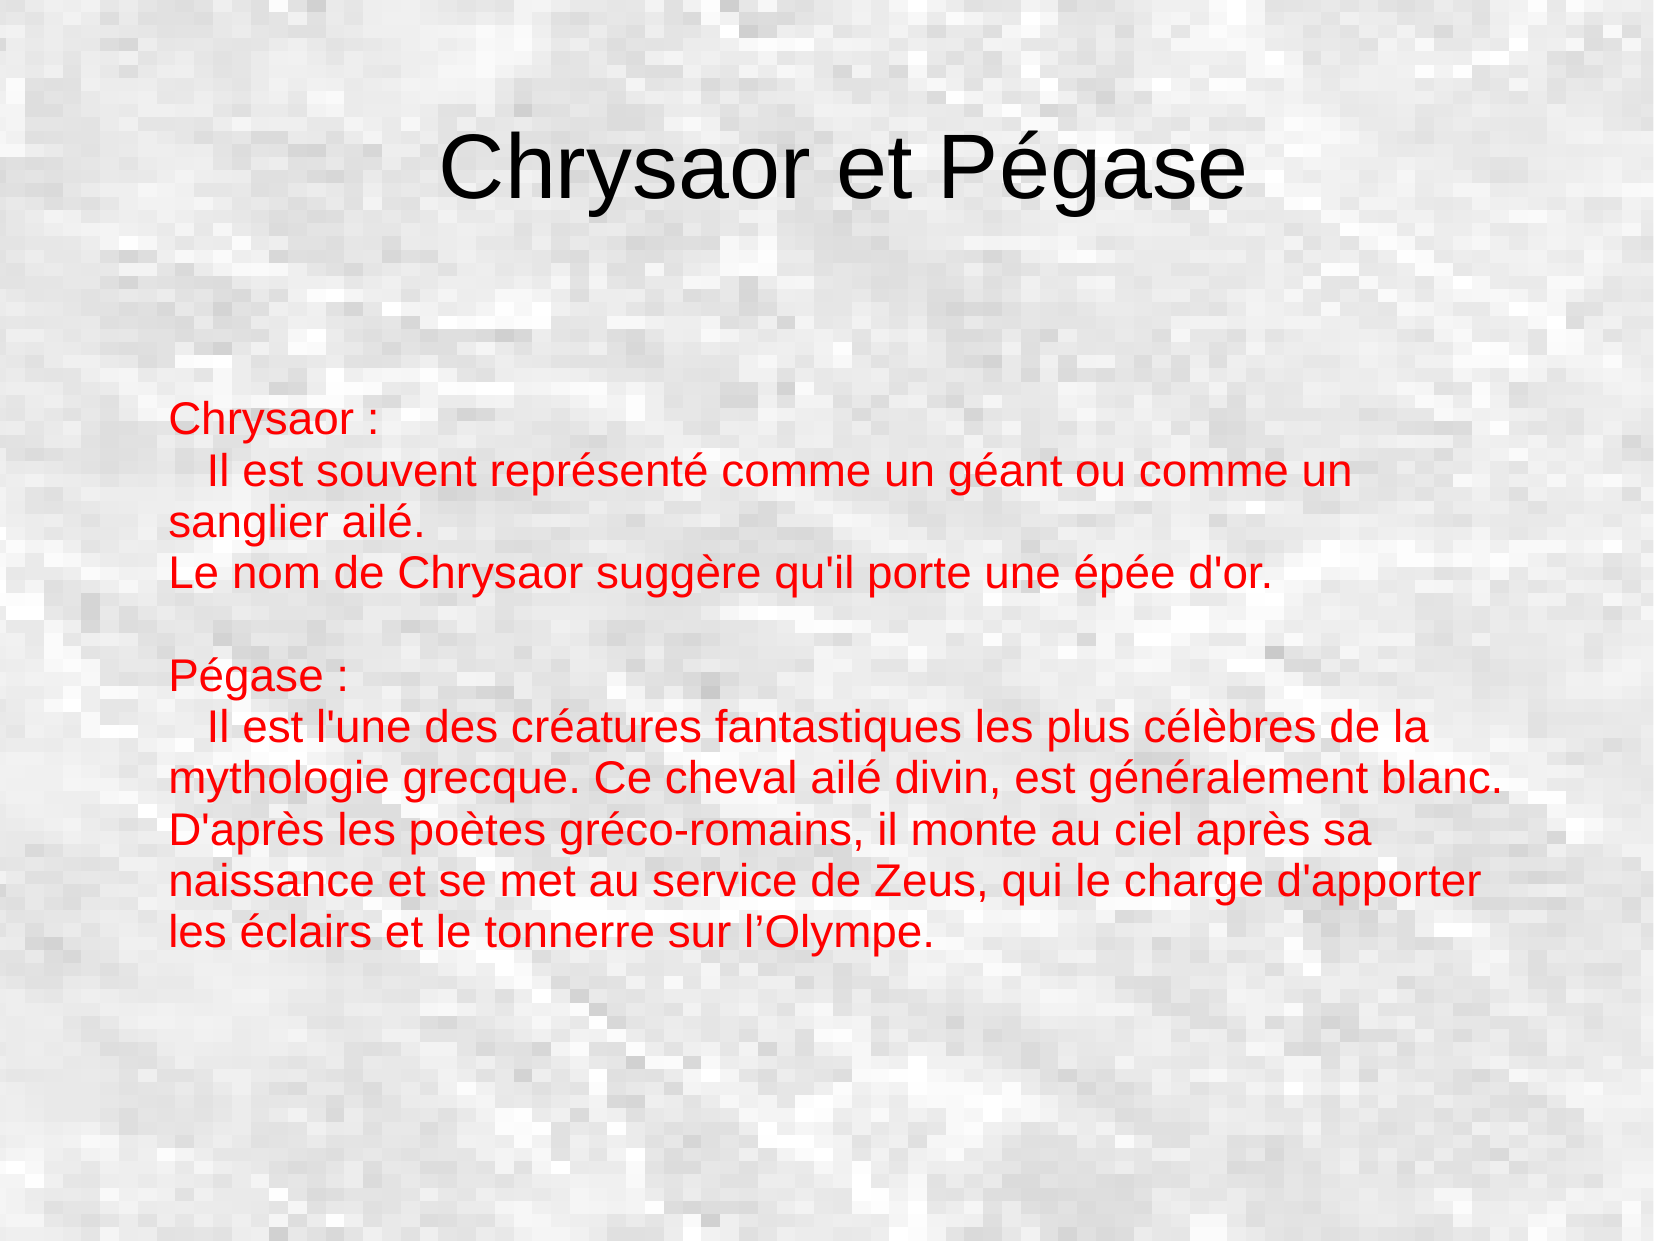

# Chrysaor et Pégase
Chrysaor :
 Il est souvent représenté comme un géant ou comme un sanglier ailé.
Le nom de Chrysaor suggère qu'il porte une épée d'or.
Pégase :
 Il est l'une des créatures fantastiques les plus célèbres de la mythologie grecque. Ce cheval ailé divin, est généralement blanc. D'après les poètes gréco-romains, il monte au ciel après sa naissance et se met au service de Zeus, qui le charge d'apporter les éclairs et le tonnerre sur l’Olympe.